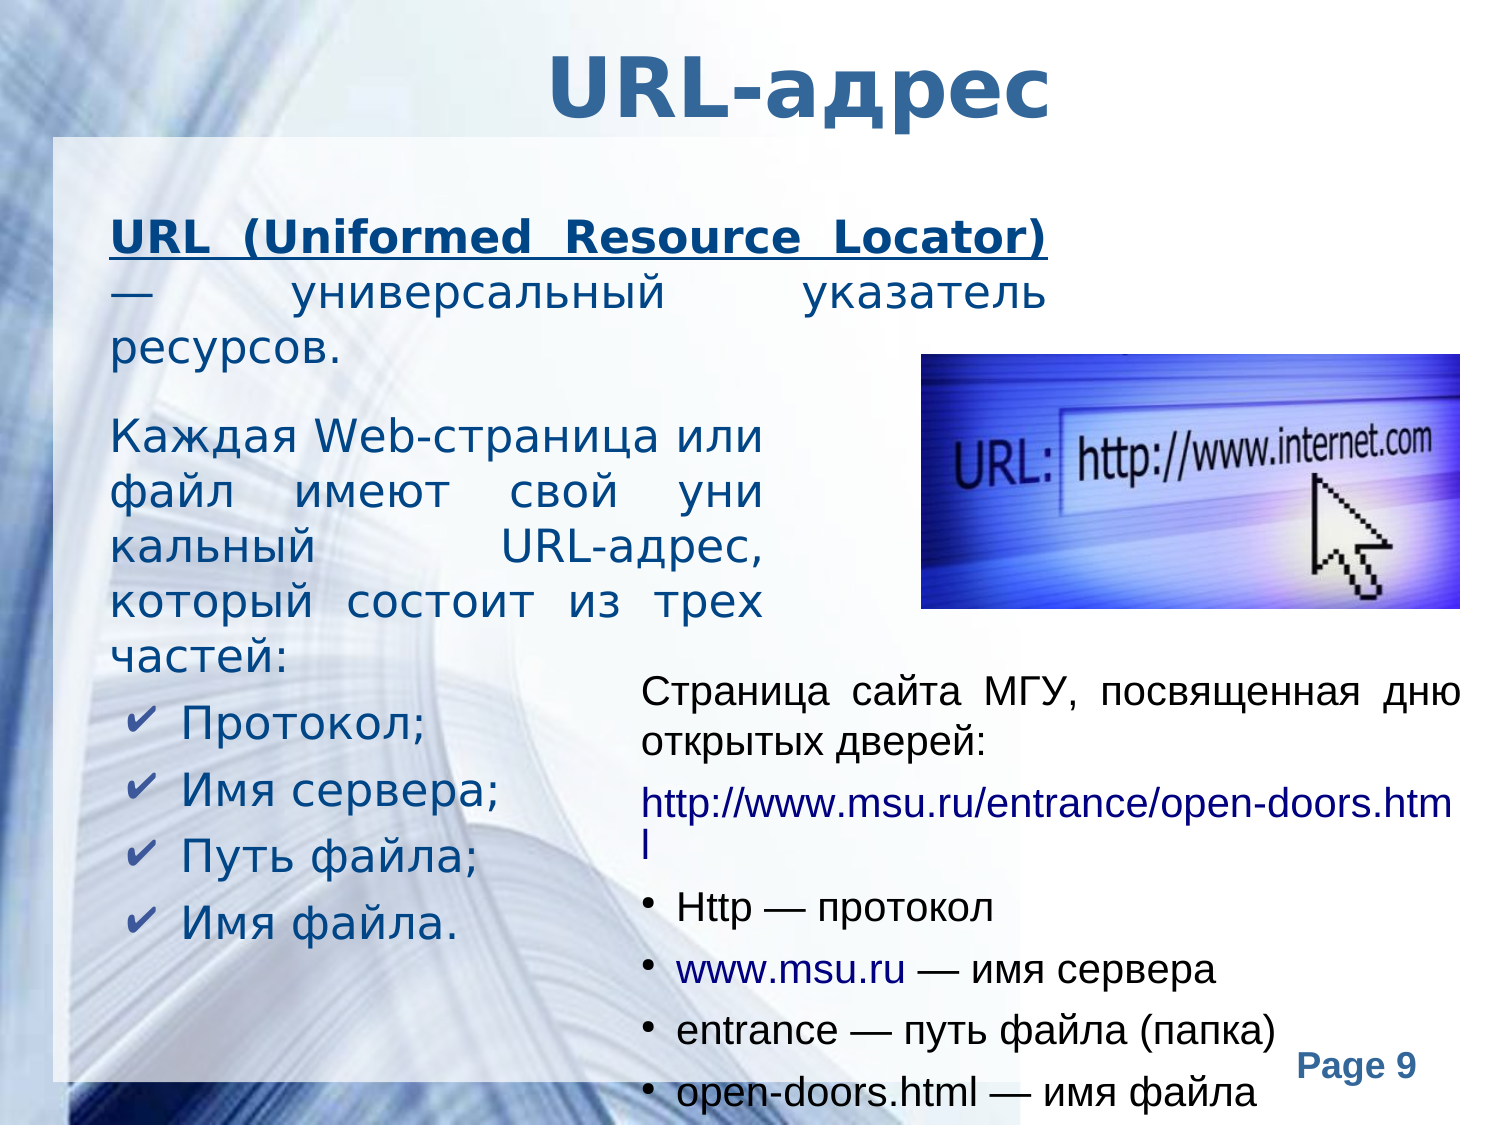

URL-адрес
URL (Uniformed Resource Locator) — универсальный указатель ресурсов.
Каждая Web-страница или файл имеют свой уни­кальный URL-адрес, который состоит из трех частей:
Протокол;
Имя сервера;
Путь файла;
Имя файла.
Страница сайта МГУ, посвященная дню открытых дверей:
http://www.msu.ru/entrance/open-doors.html
Http — протокол
www.msu.ru — имя сервера
entrance — путь файла (папка)
open-doors.html — имя файла